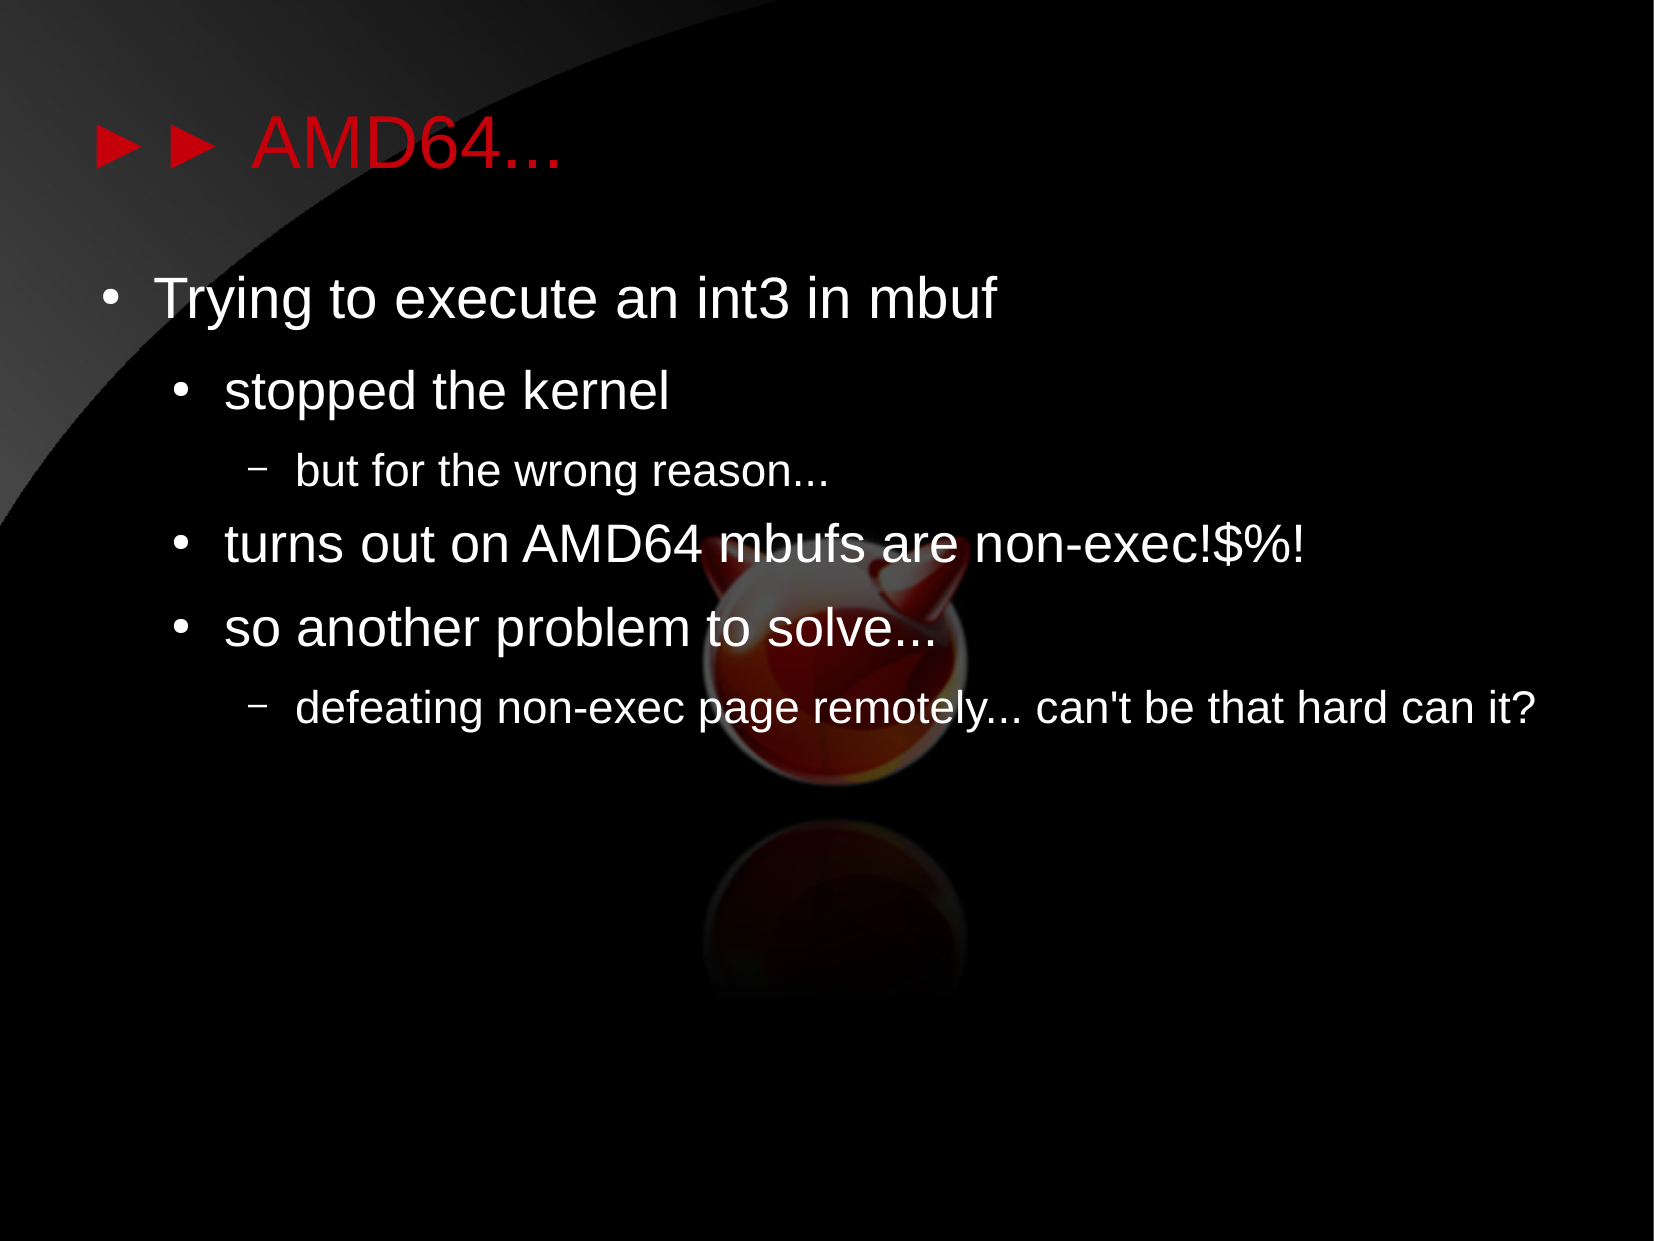

# ►► AMD64...
Trying to execute an int3 in mbuf
stopped the kernel
but for the wrong reason...
turns out on AMD64 mbufs are non-exec!$%!
so another problem to solve...
defeating non-exec page remotely... can't be that hard can it?